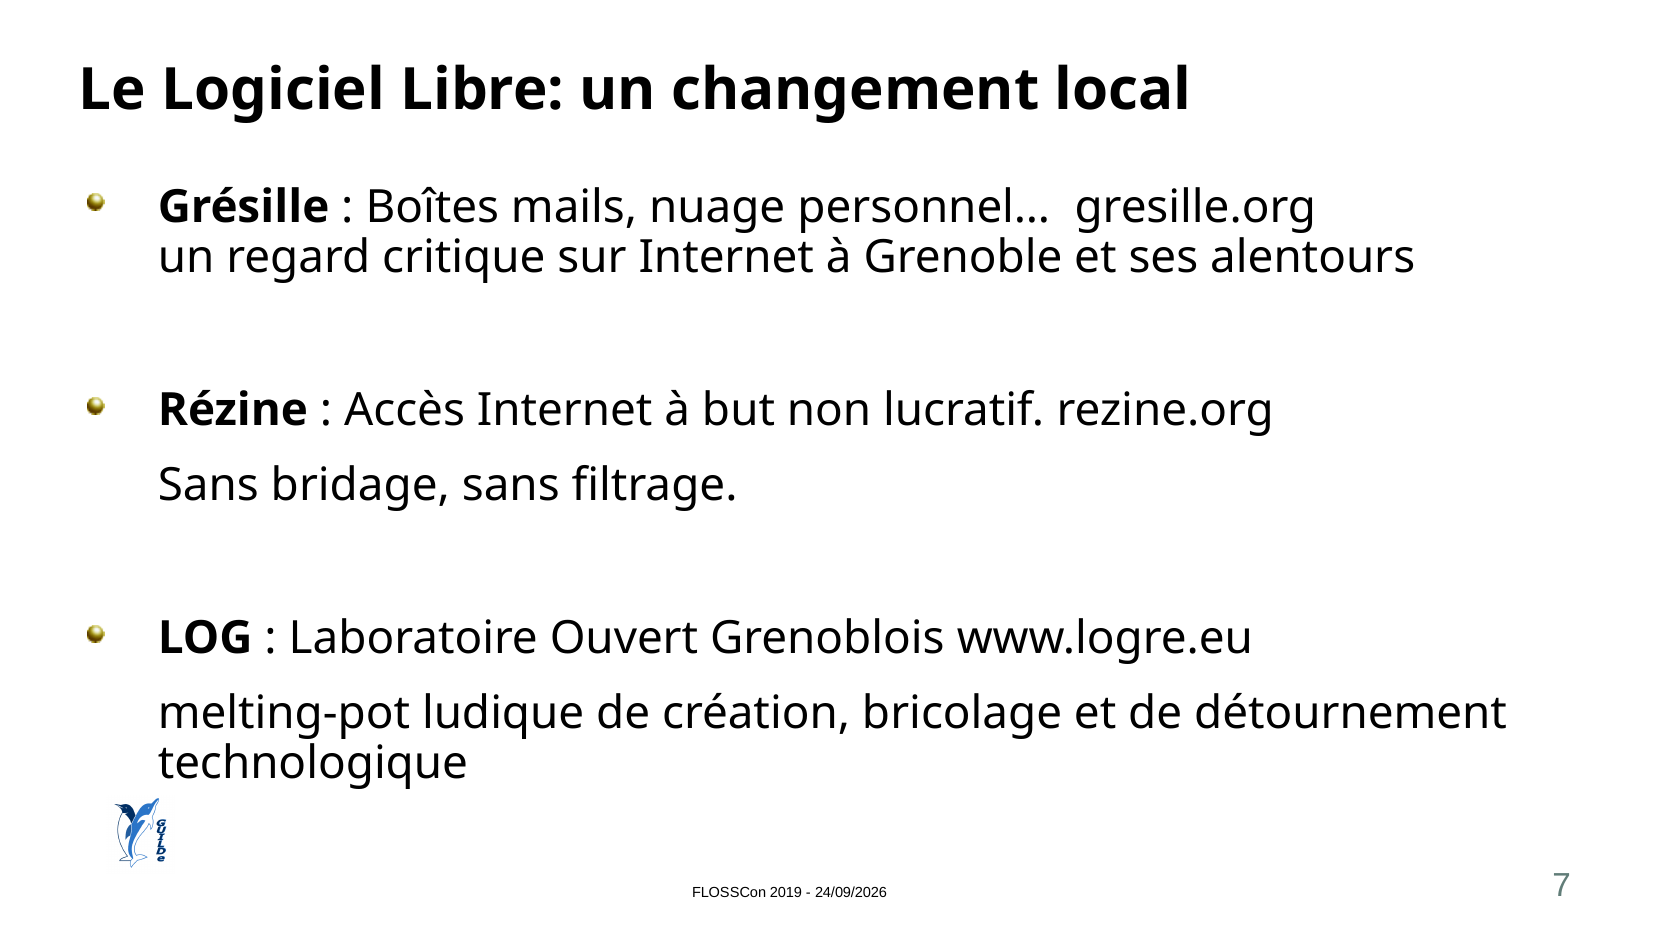

Le Logiciel Libre: un changement local
# Grésille : Boîtes mails, nuage personnel… gresille.org un regard critique sur Internet à Grenoble et ses alentours
Rézine : Accès Internet à but non lucratif. rezine.org
Sans bridage, sans filtrage.
LOG : Laboratoire Ouvert Grenoblois www.logre.eu
melting-pot ludique de création, bricolage et de détournement technologique
7